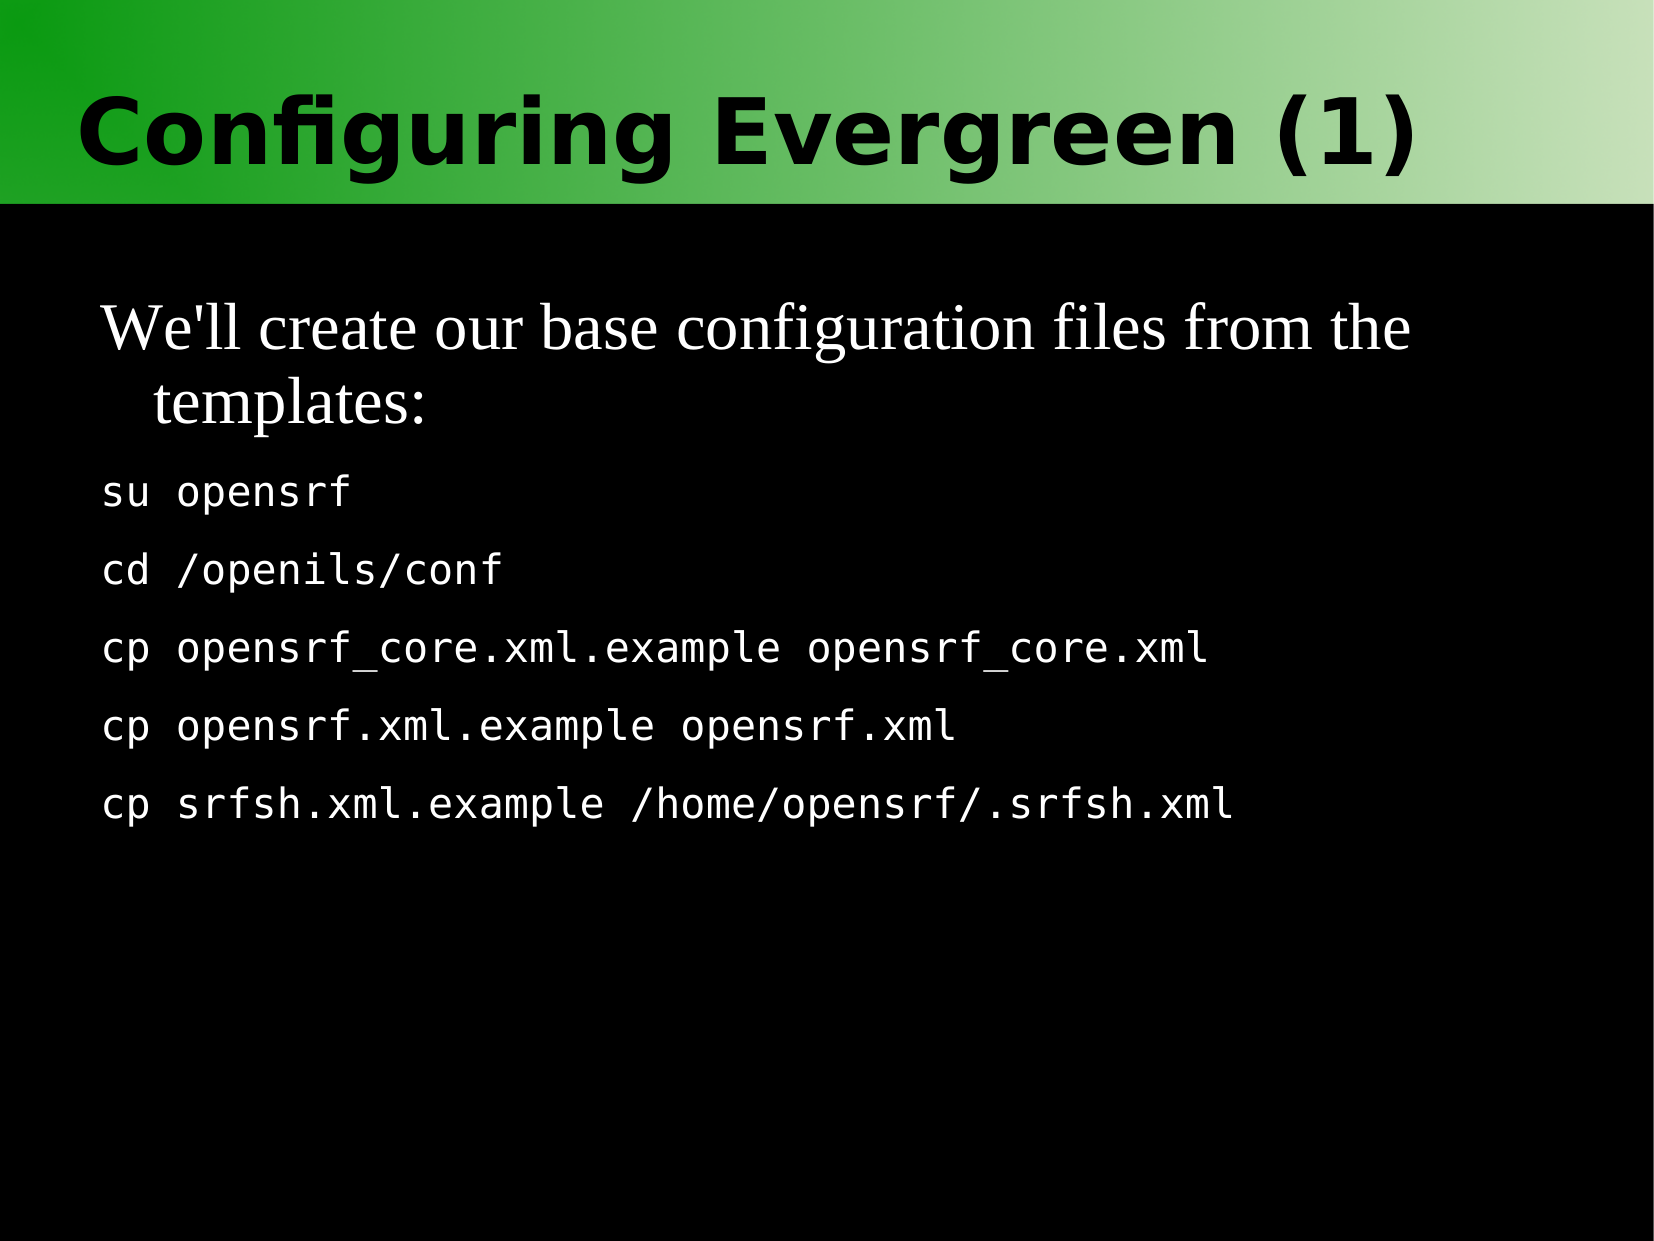

# Configuring Evergreen (1)
We'll create our base configuration files from the templates:
su opensrf
cd /openils/conf
cp opensrf_core.xml.example opensrf_core.xml
cp opensrf.xml.example opensrf.xml
cp srfsh.xml.example /home/opensrf/.srfsh.xml